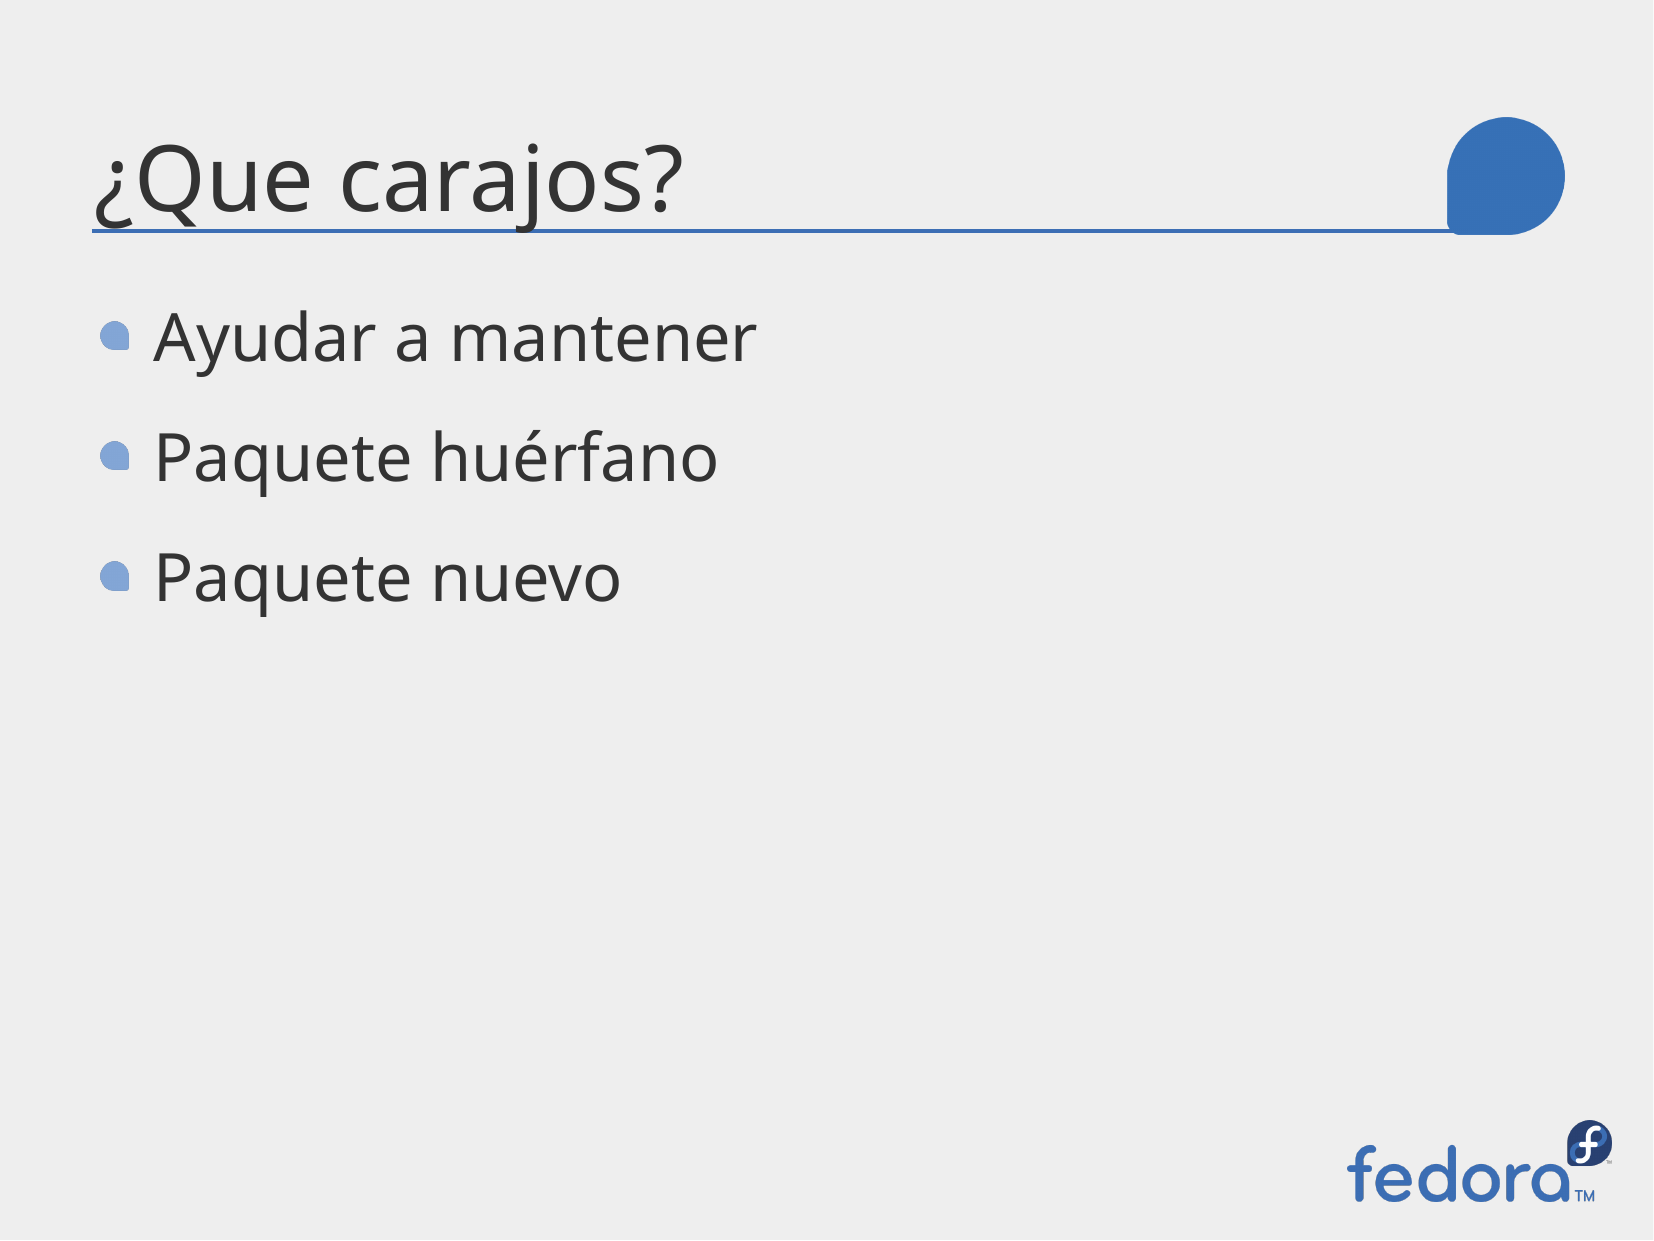

¿Que carajos?
# Ayudar a mantener
Paquete huérfano
Paquete nuevo